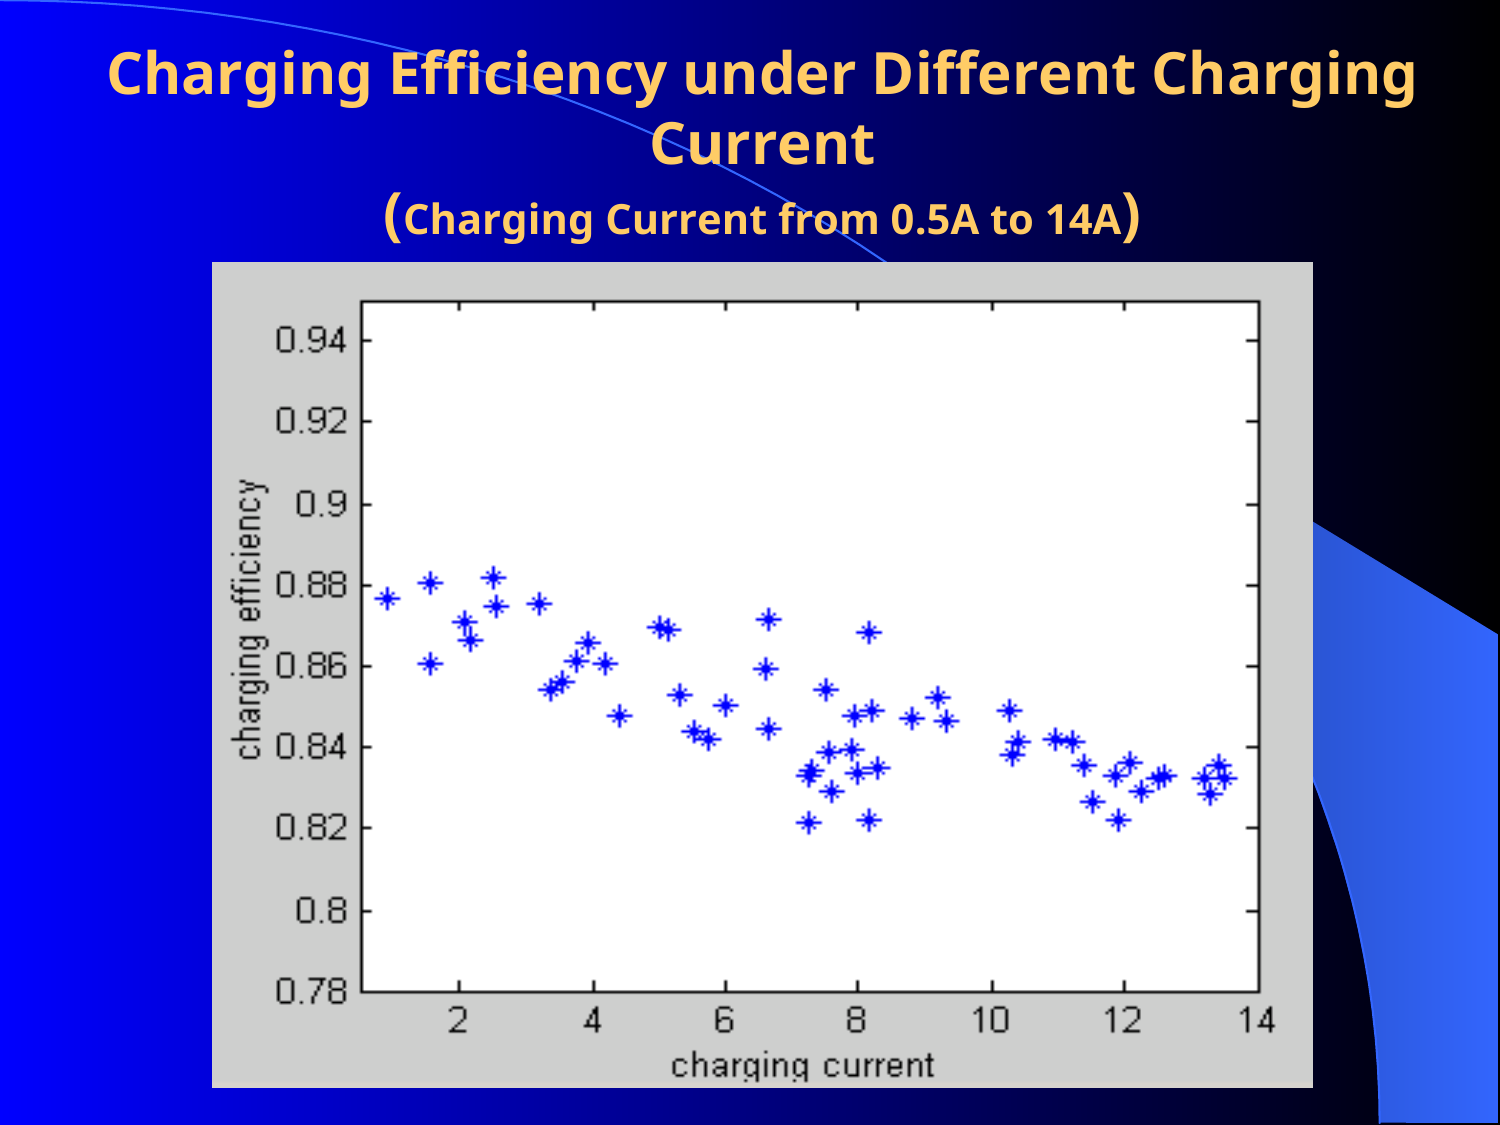

Charging Efficiency under Different Charging Current
(Charging Current from 0.5A to 14A)